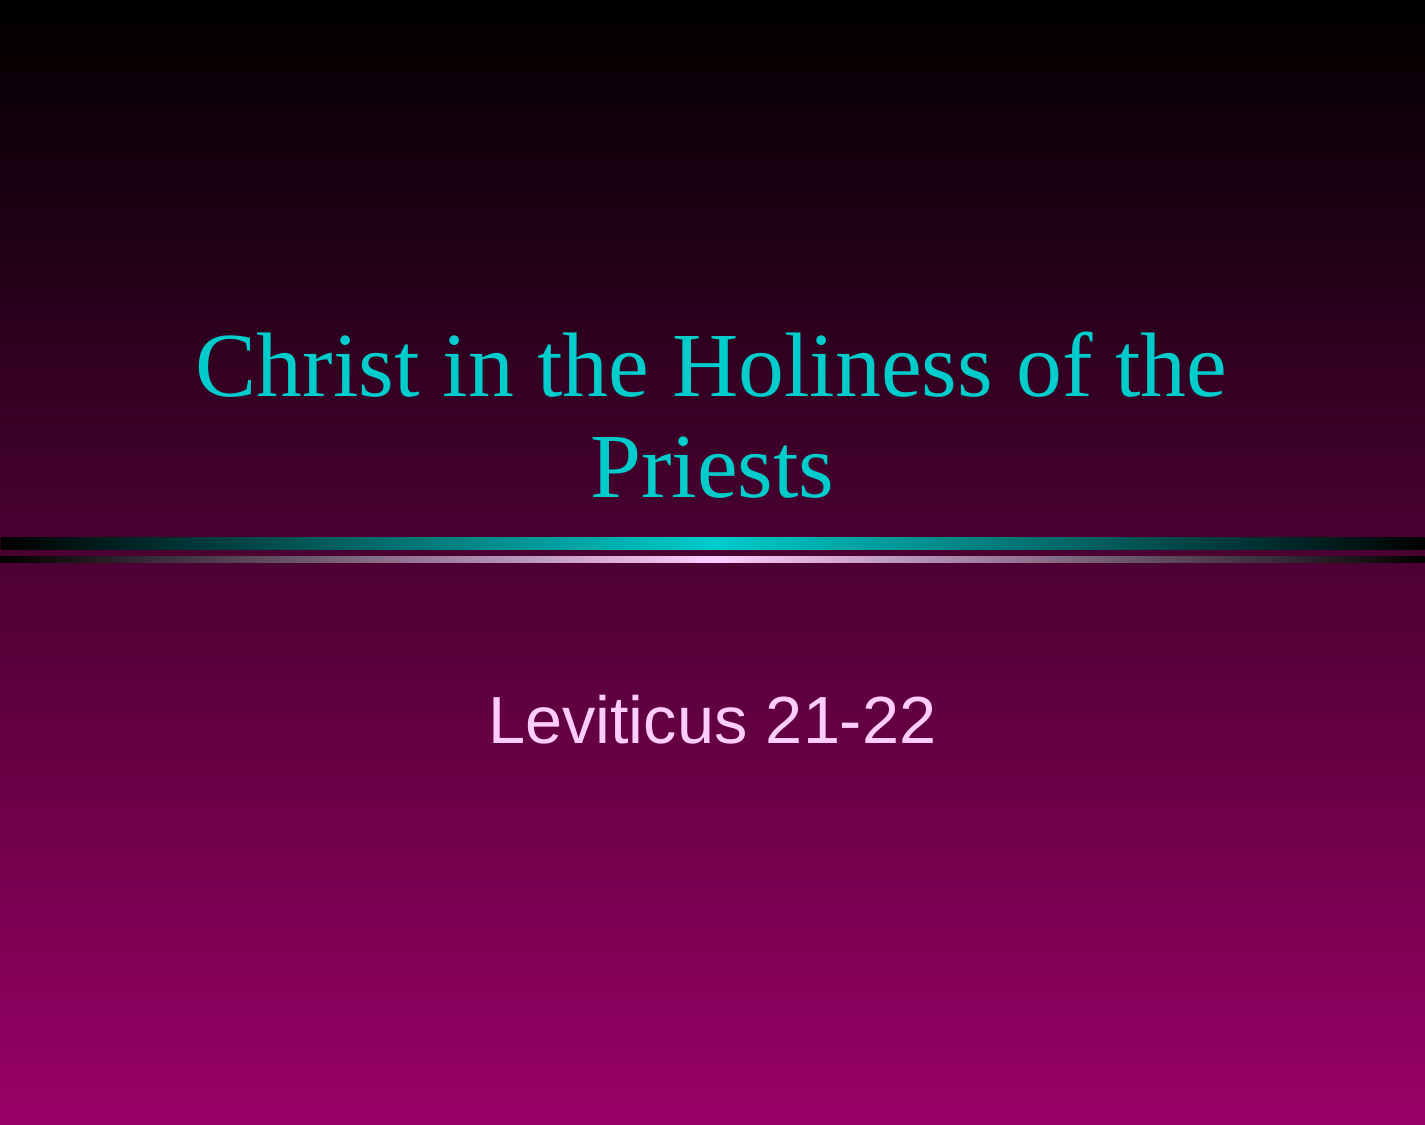

# Christ in the Holiness of the Priests
Leviticus 21-22